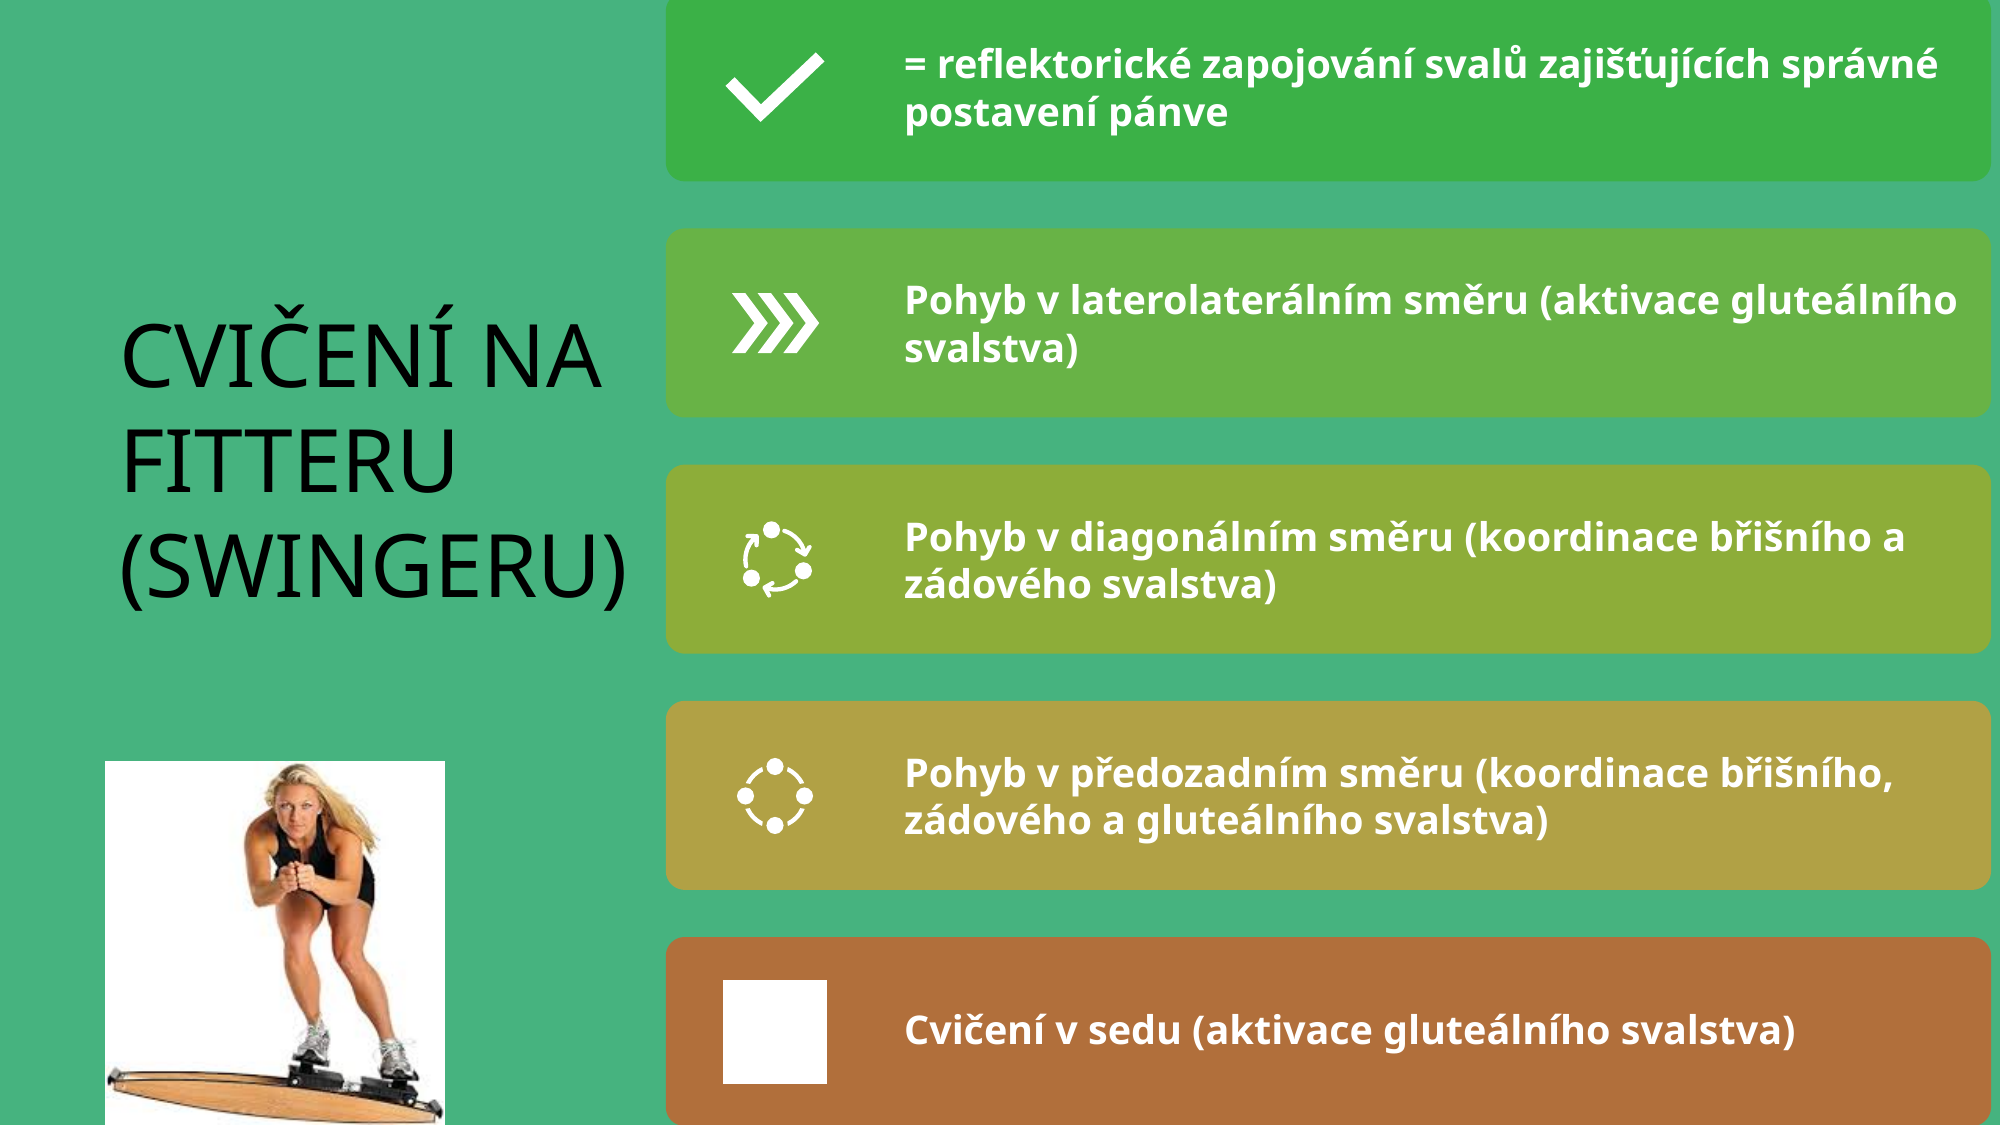

= reflektorické zapojování svalů zajišťujících správné postavení pánve
Pohyb v laterolaterálním směru (aktivace gluteálního svalstva)
Pohyb v diagonálním směru (koordinace břišního a zádového svalstva)
Pohyb v předozadním směru (koordinace břišního, zádového a gluteálního svalstva)
Cvičení v sedu (aktivace gluteálního svalstva)
# CVIČENÍ NA FITTERU (SWINGERU)